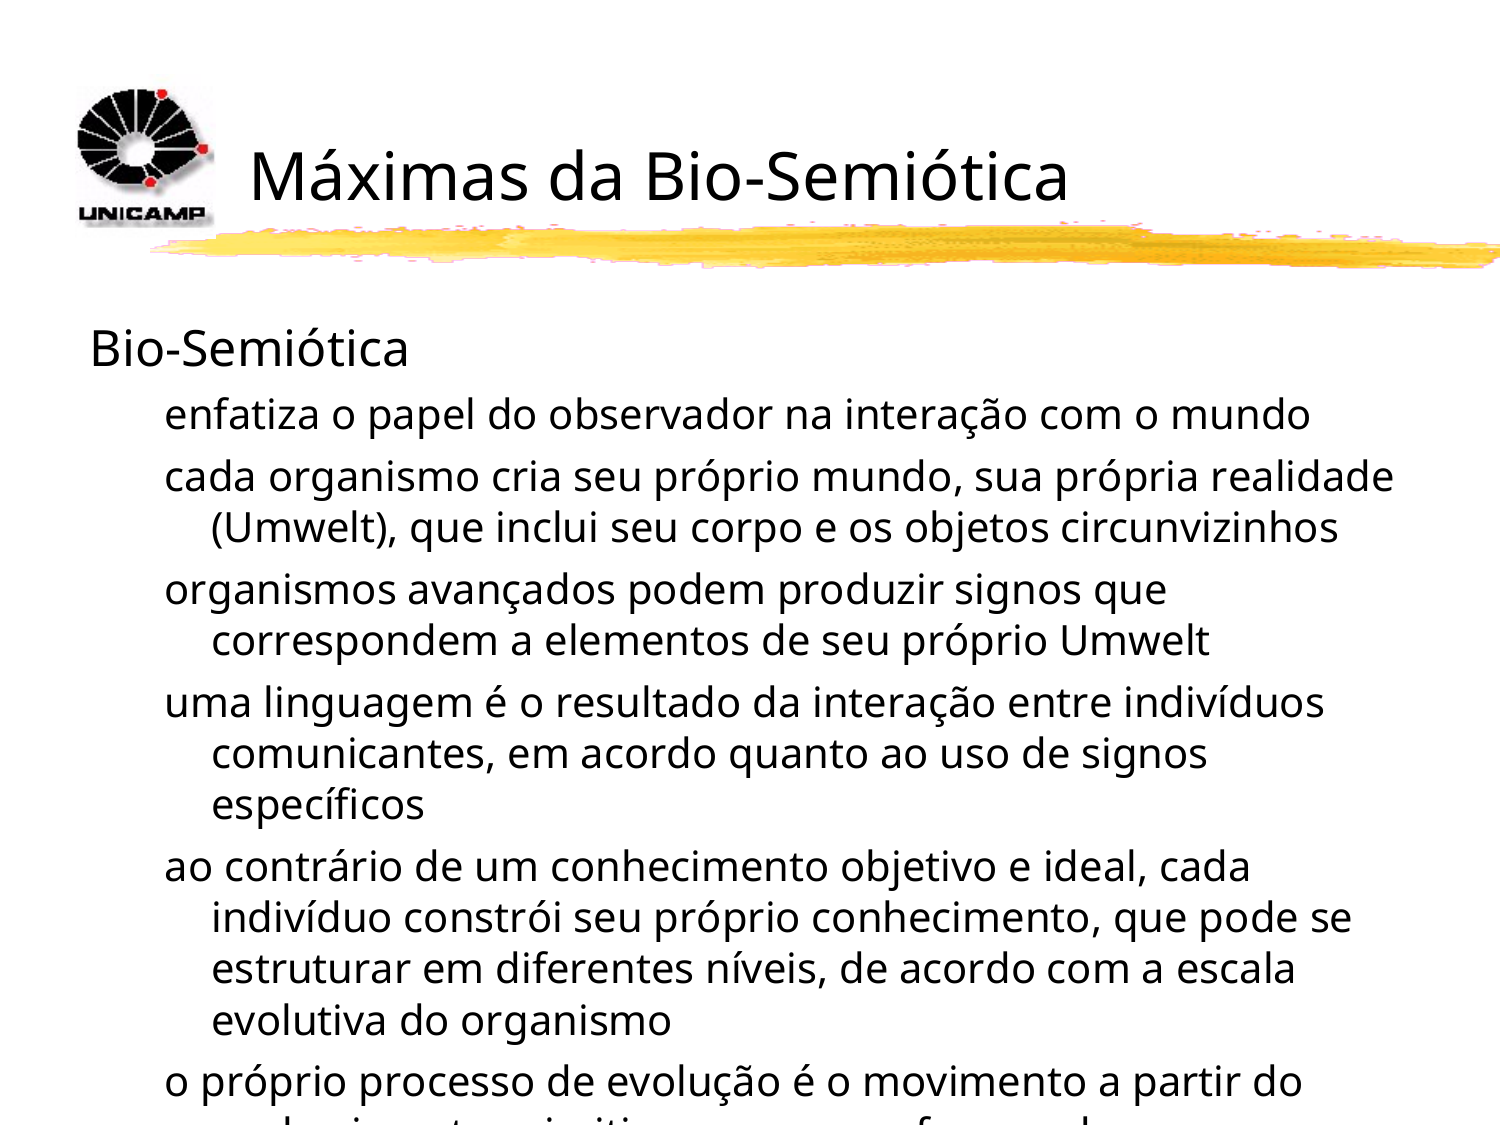

# Máximas da Bio-Semiótica
Bio-Semiótica
enfatiza o papel do observador na interação com o mundo
cada organismo cria seu próprio mundo, sua própria realidade (Umwelt), que inclui seu corpo e os objetos circunvizinhos
organismos avançados podem produzir signos que correspondem a elementos de seu próprio Umwelt
uma linguagem é o resultado da interação entre indivíduos comunicantes, em acordo quanto ao uso de signos específicos
ao contrário de um conhecimento objetivo e ideal, cada indivíduo constrói seu próprio conhecimento, que pode se estruturar em diferentes níveis, de acordo com a escala evolutiva do organismo
o próprio processo de evolução é o movimento a partir do conhecimento primitivo para novas formas de conhecimento